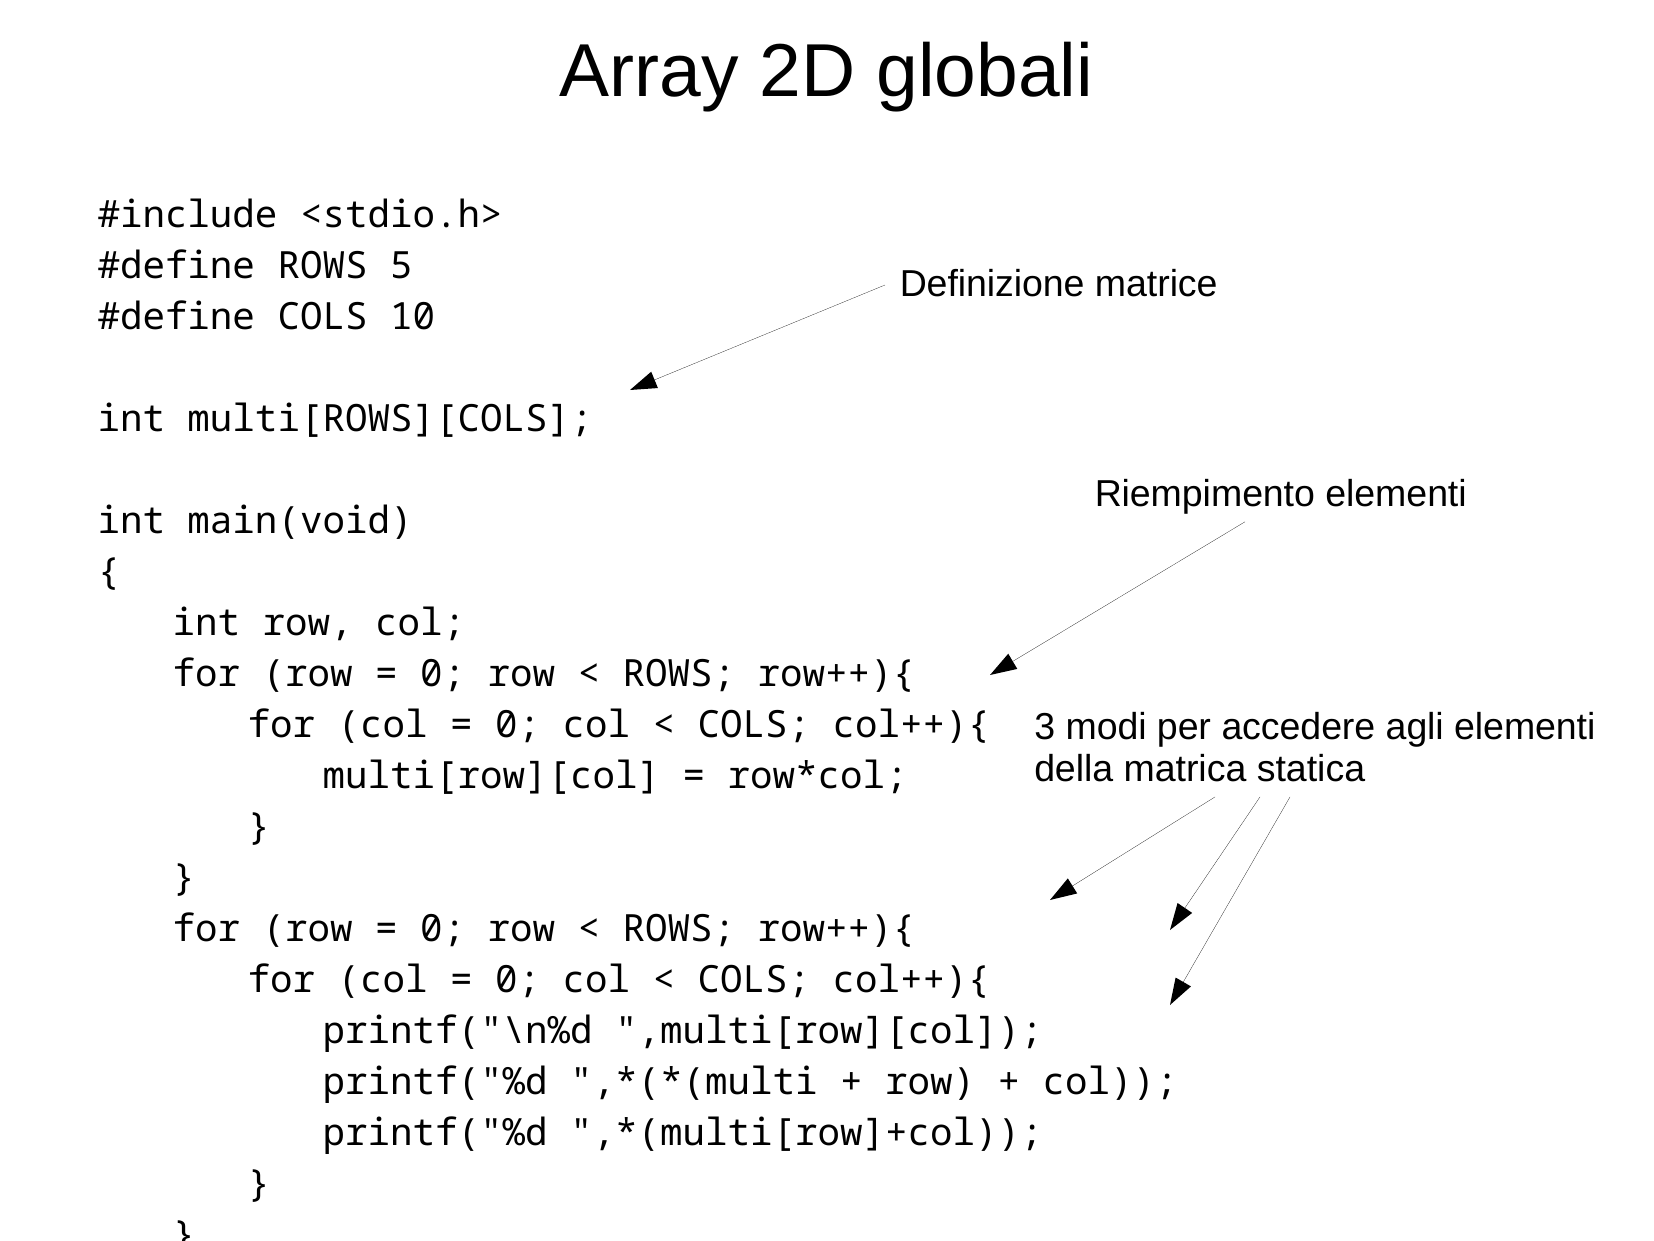

# Array 2D globali
#include <stdio.h>
#define ROWS 5
#define COLS 10
int multi[ROWS][COLS];
int main(void)
{
	int row, col;
	for (row = 0; row < ROWS; row++){
		for (col = 0; col < COLS; col++){
			multi[row][col] = row*col;
		}
	}
	for (row = 0; row < ROWS; row++){
		for (col = 0; col < COLS; col++){
			printf("\n%d ",multi[row][col]);
			printf("%d ",*(*(multi + row) + col));
			printf("%d ",*(multi[row]+col));
		}
	}
	return 0;
}
Definizione matrice
Riempimento elementi
3 modi per accedere agli elementi
della matrica statica